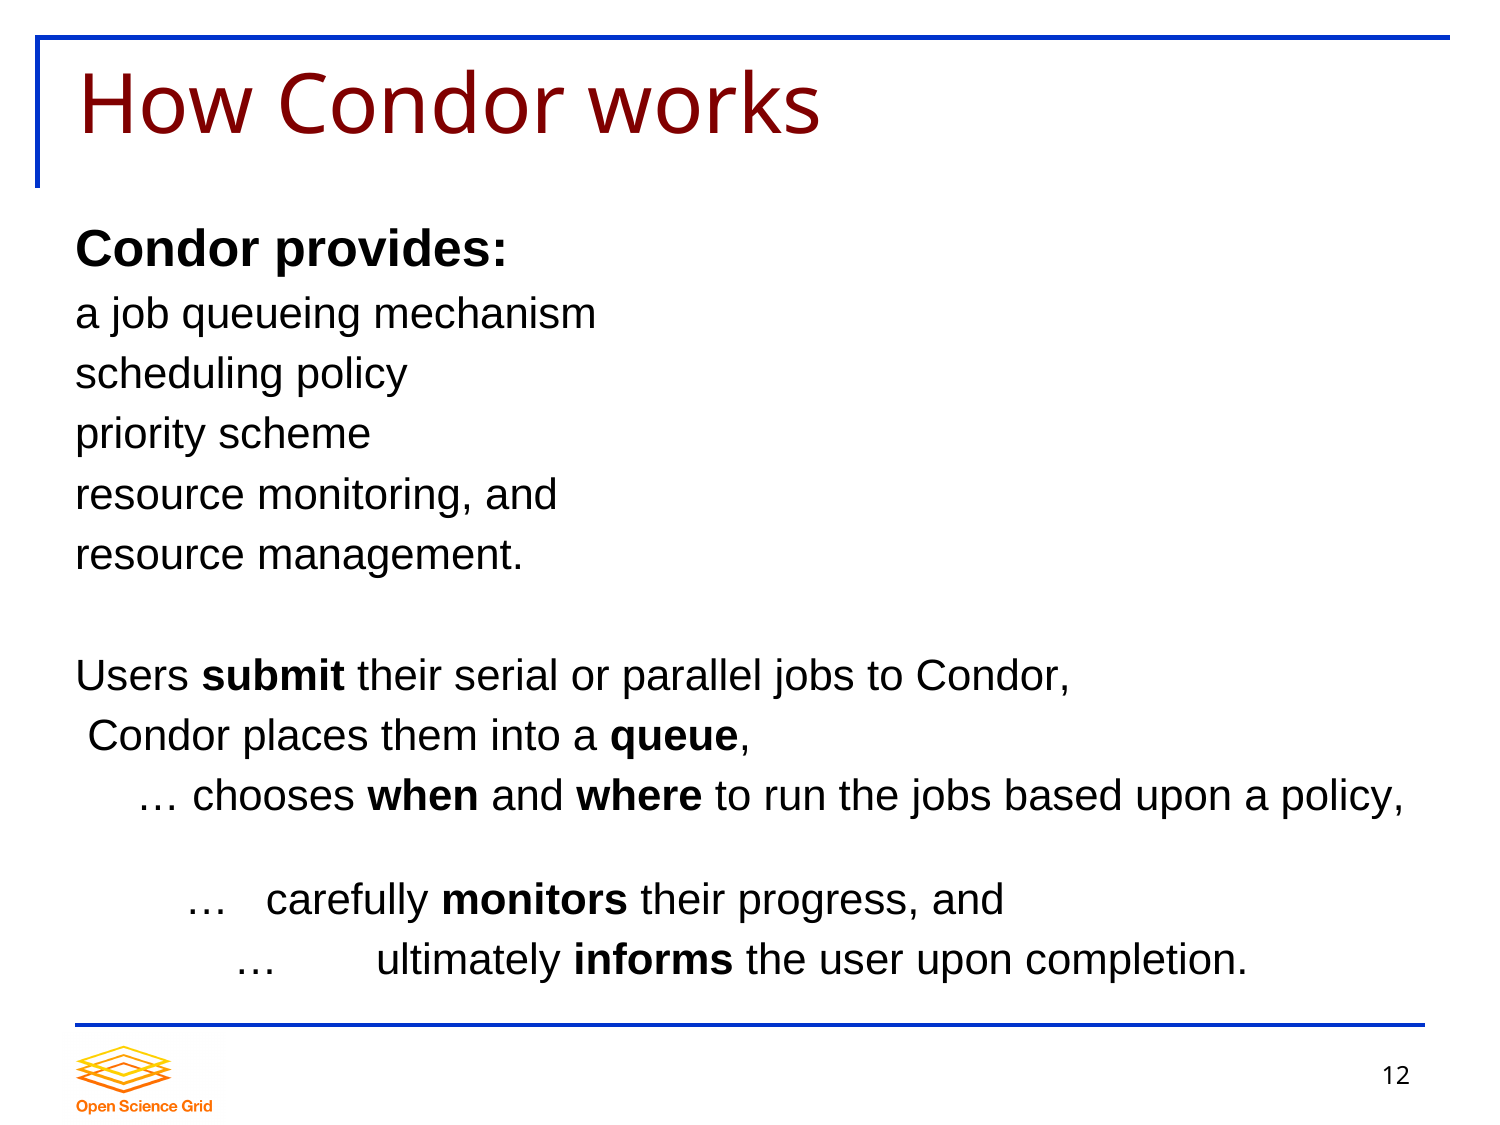

# How Condor works
Condor provides:
a job queueing mechanism
scheduling policy
priority scheme
resource monitoring, and
resource management.
Users submit their serial or parallel jobs to Condor,
 Condor places them into a queue,
 … chooses when and where to run the jobs based upon a policy,
 … carefully monitors their progress, and
 … ultimately informs the user upon completion.
12